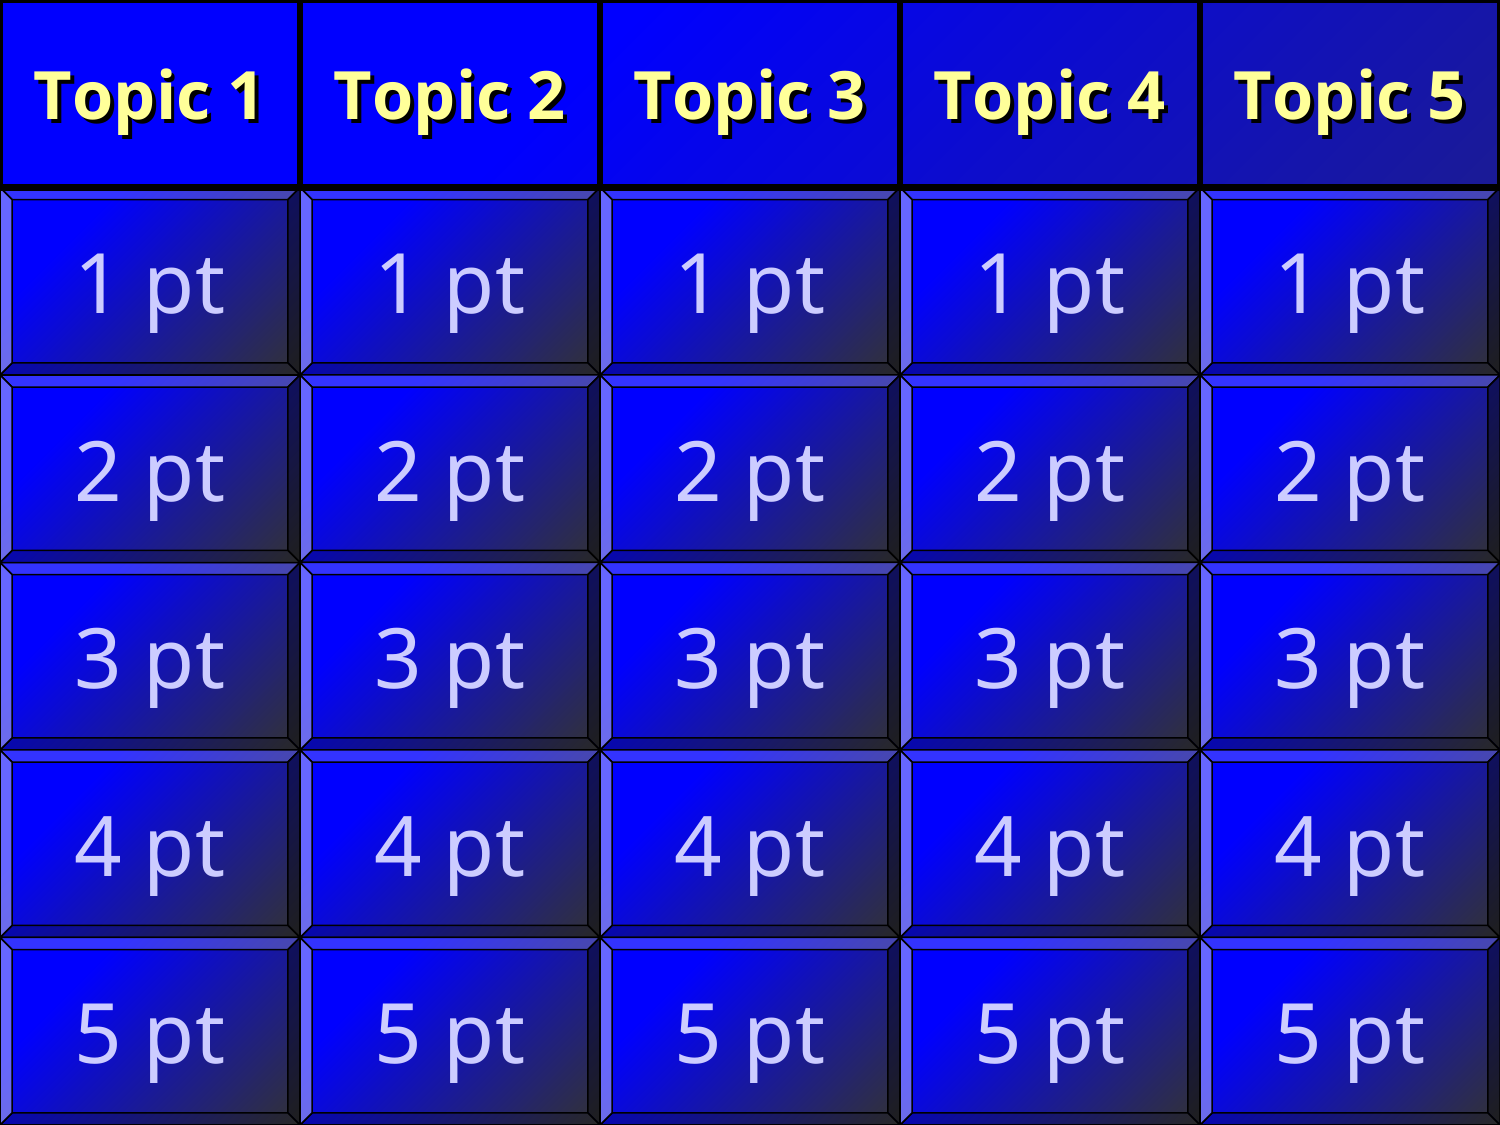

Topic 1
Topic 2
Topic 3
Topic 4
Topic 5
1 pt
1 pt
1 pt
1 pt
1 pt
2 pt
2 pt
2 pt
2 pt
2 pt
2 pt
3 pt
3 pt
3 pt
3 pt
3 pt
4 pt
4 pt
4 pt
4 pt
4 pt
5 pt
5 pt
5 pt
5 pt
5 pt